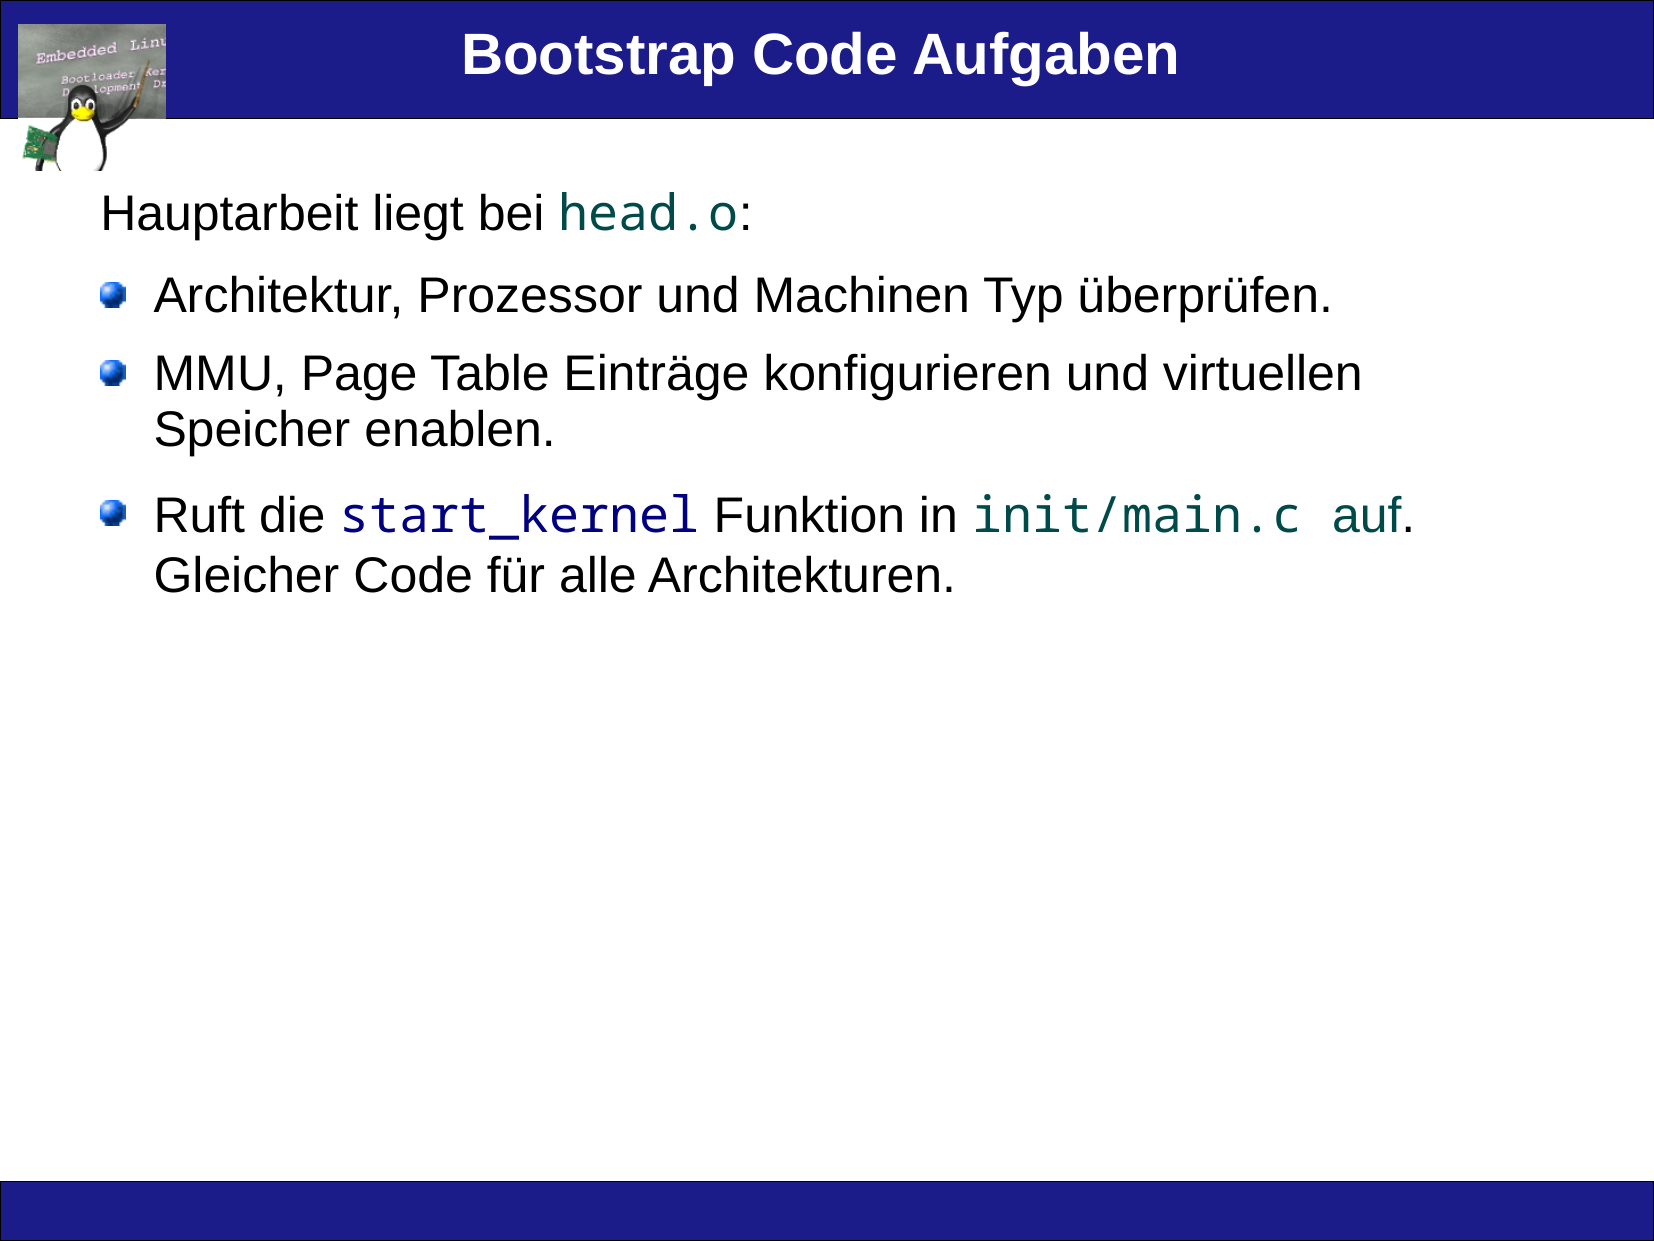

# Bootstrap Code Aufgaben
Hauptarbeit liegt bei head.o:
Architektur, Prozessor und Machinen Typ überprüfen.
MMU, Page Table Einträge konfigurieren und virtuellen Speicher enablen.
Ruft die start_kernel Funktion in init/main.c auf.
Gleicher Code für alle Architekturen.